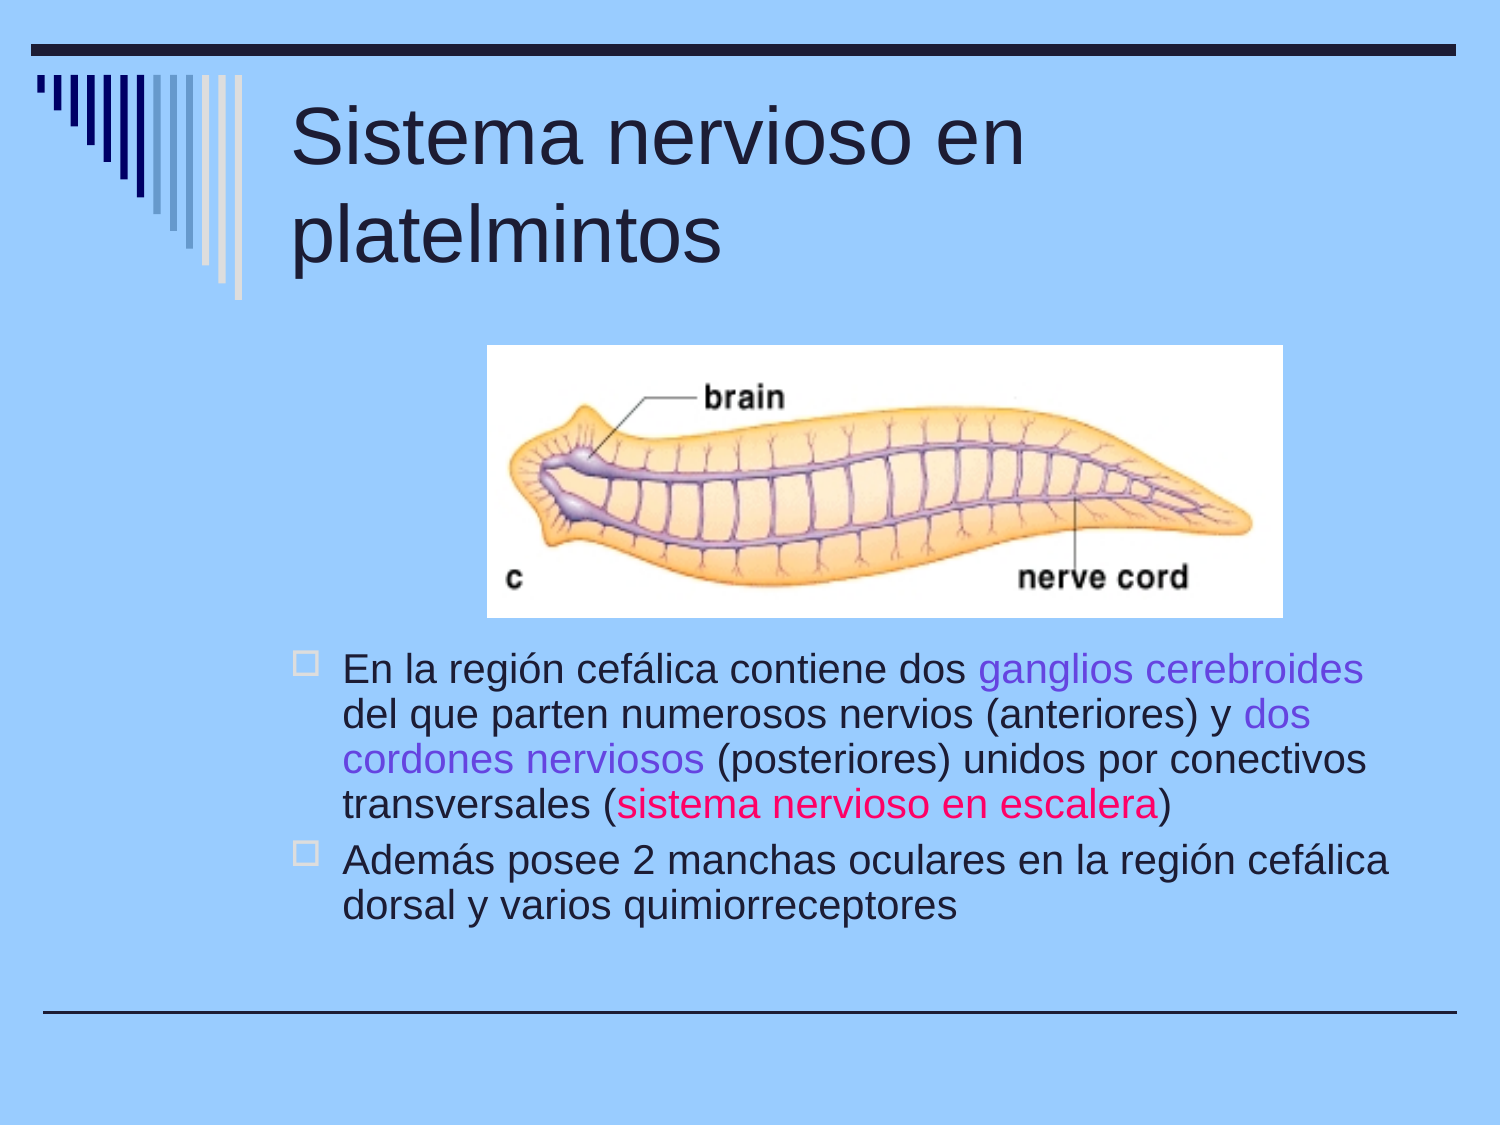

# Sistema nervioso en platelmintos
En la región cefálica contiene dos ganglios cerebroides del que parten numerosos nervios (anteriores) y dos cordones nerviosos (posteriores) unidos por conectivos transversales (sistema nervioso en escalera)
Además posee 2 manchas oculares en la región cefálica dorsal y varios quimiorreceptores